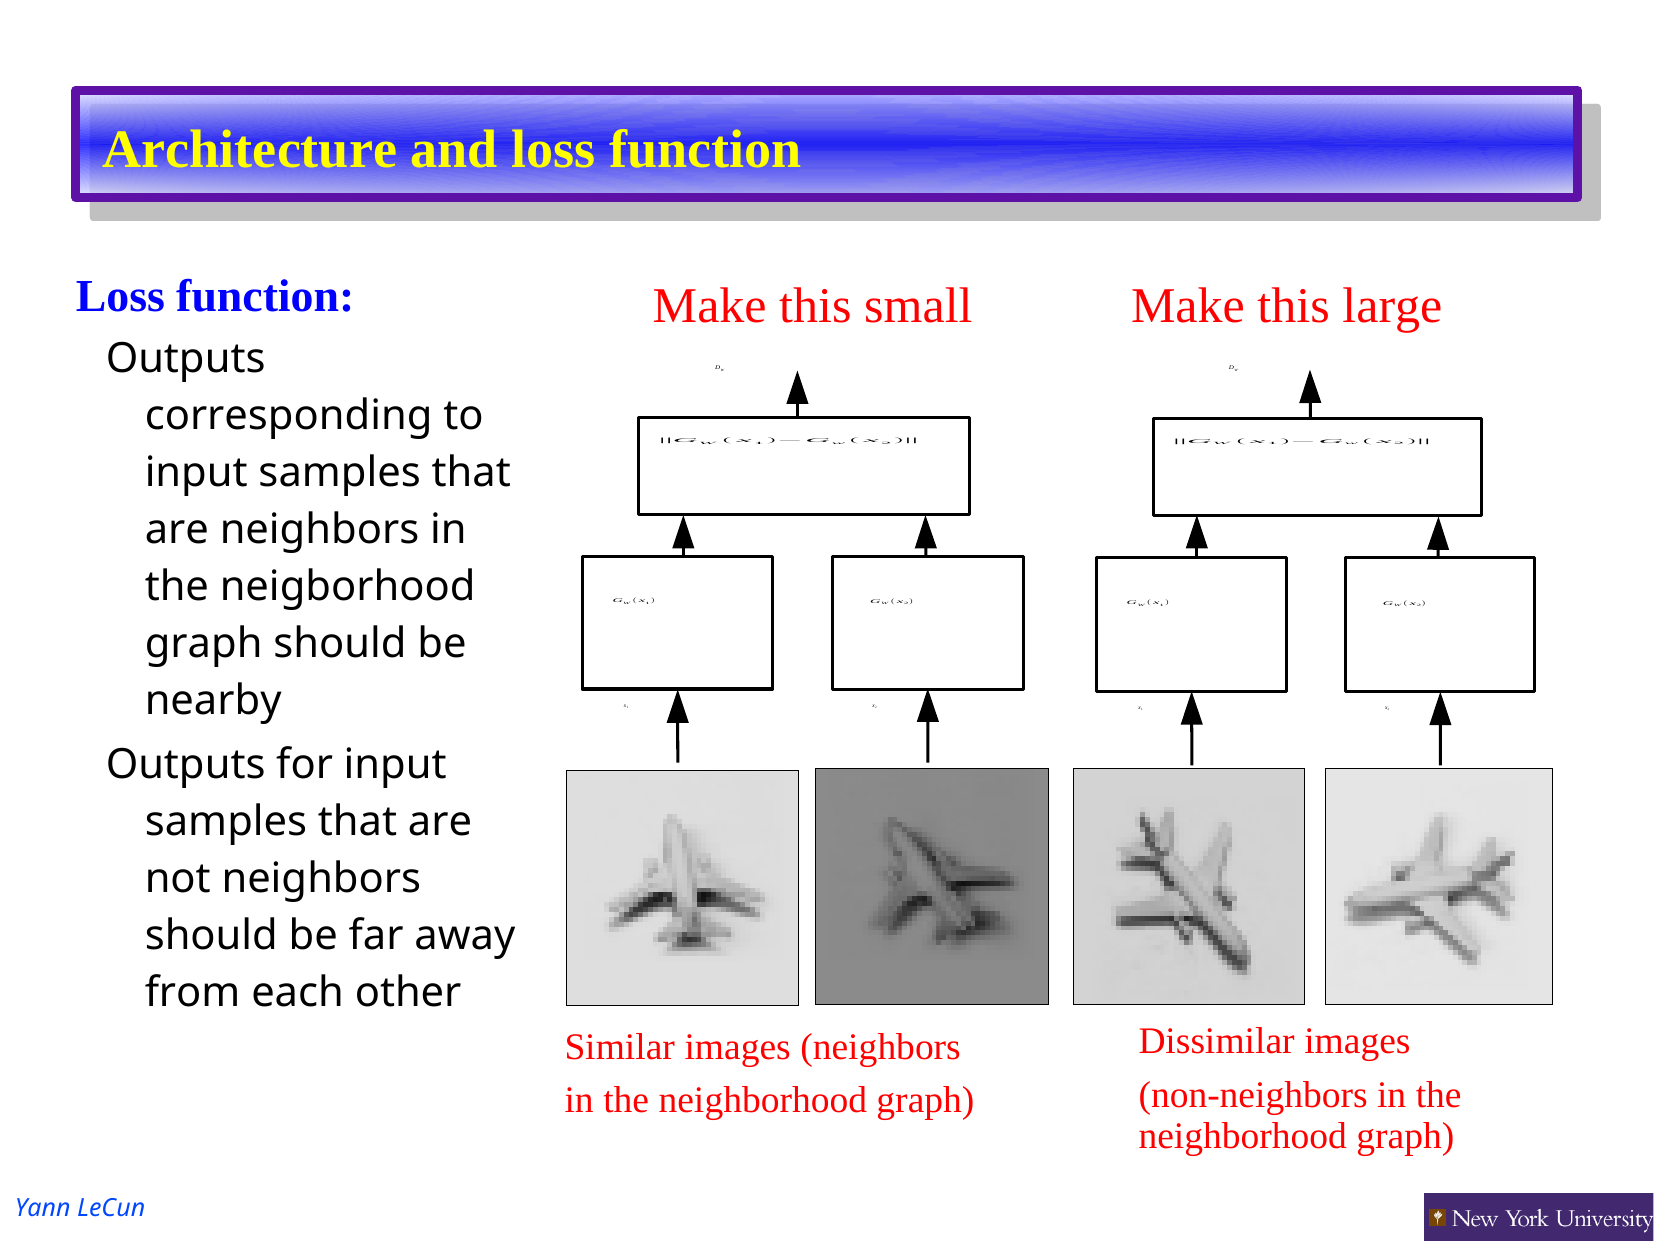

# Architecture and loss function
Loss function:
Outputs corresponding to input samples that are neighbors in the neigborhood graph should be nearby
Outputs for input samples that are not neighbors should be far away from each other
Make this small
Make this large
Dissimilar images
(non-neighbors in the neighborhood graph)
Similar images (neighbors
in the neighborhood graph)